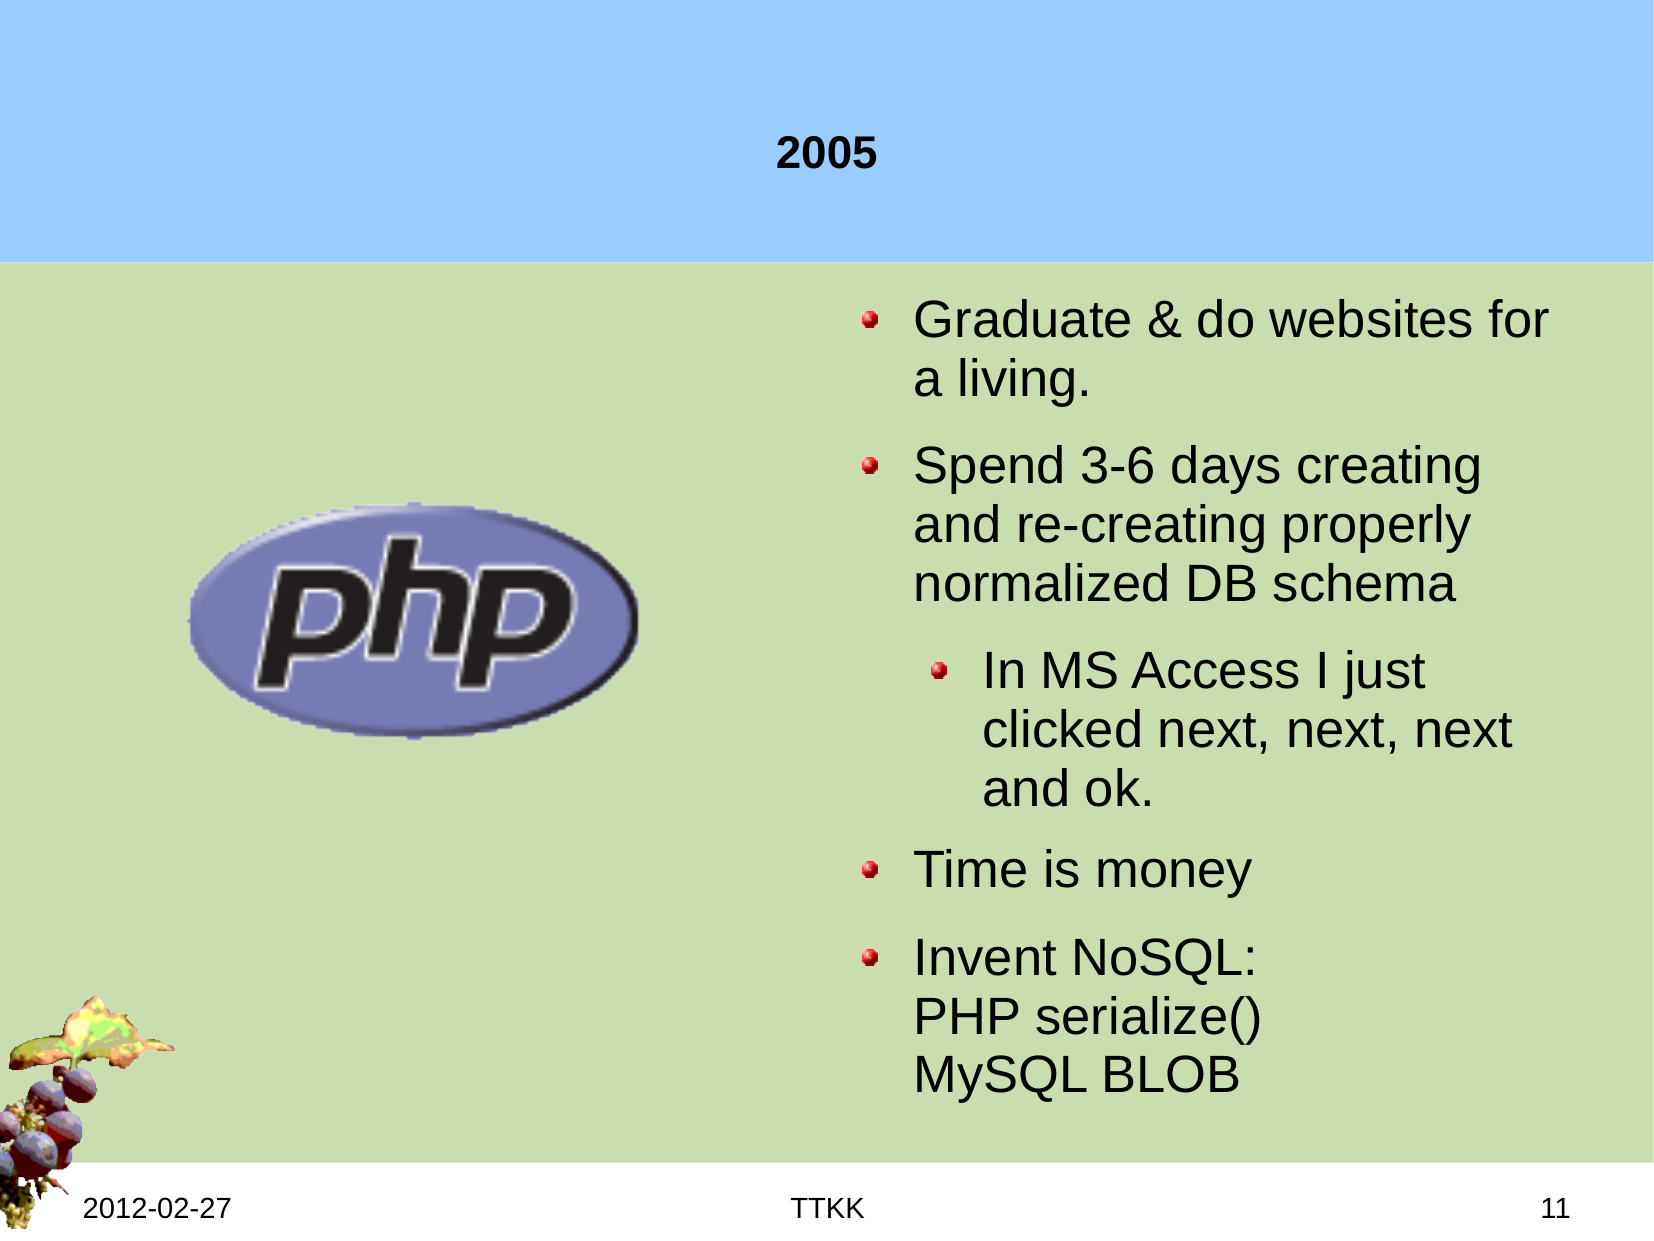

# 2005
Graduate & do websites for a living.
Spend 3-6 days creating and re-creating properly normalized DB schema
In MS Access I just clicked next, next, next and ok.
Time is money
Invent NoSQL:
PHP serialize()
MySQL BLOB
2012-02-27
TTKK
11